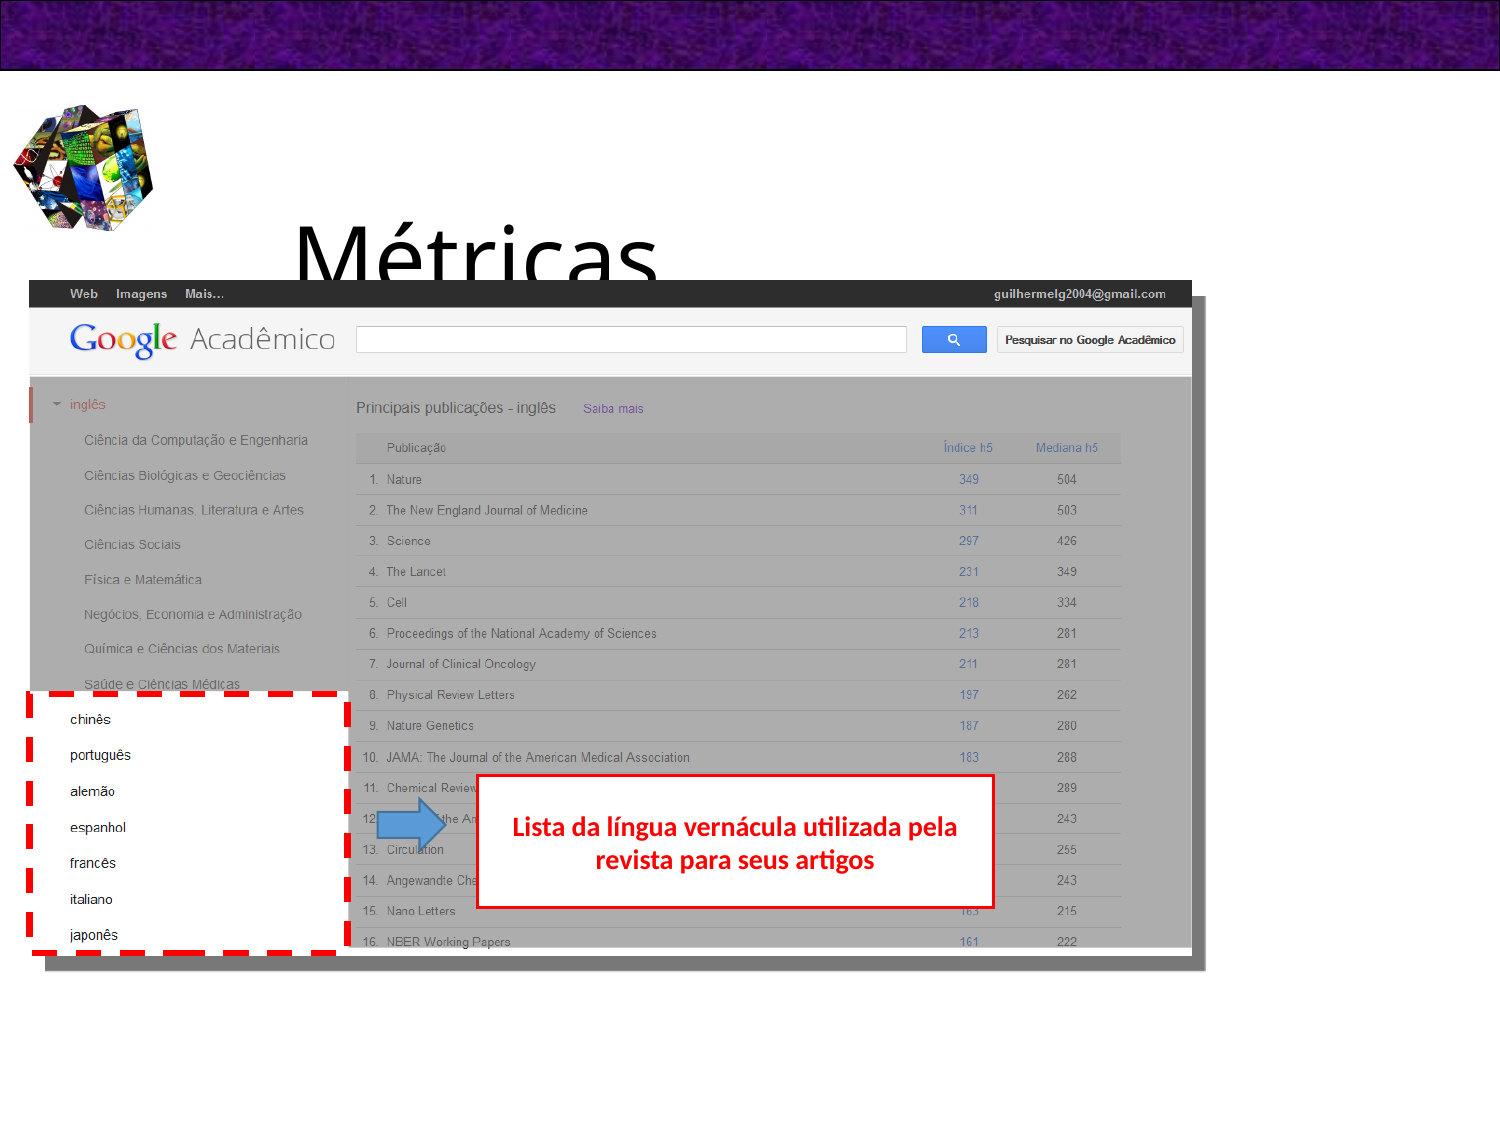

# Métricas
Lista da língua vernácula utilizada pela revista para seus artigos